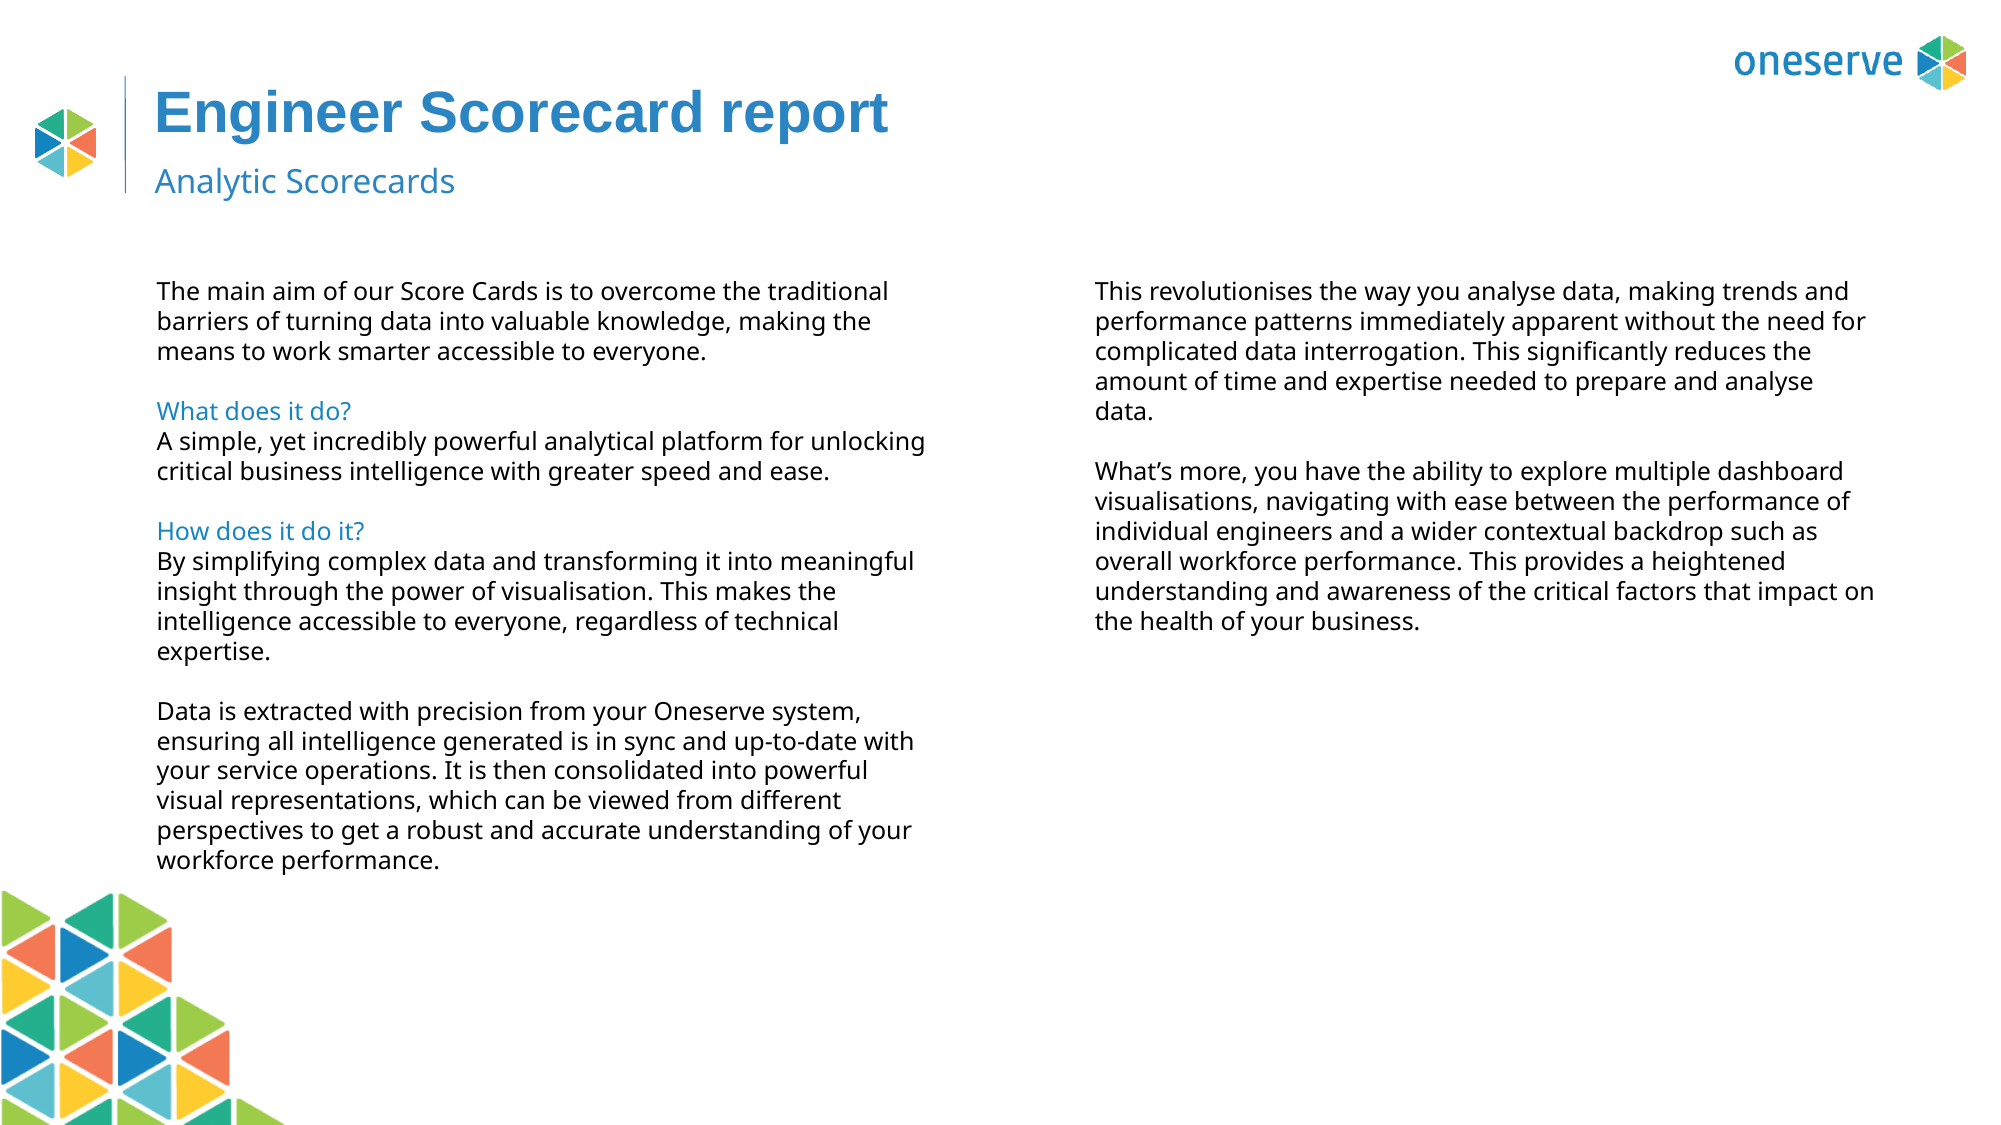

Engineer Scorecard report
Analytic Scorecards
The main aim of our Score Cards is to overcome the traditional barriers of turning data into valuable knowledge, making the means to work smarter accessible to everyone.
What does it do?
A simple, yet incredibly powerful analytical platform for unlocking critical business intelligence with greater speed and ease.
How does it do it?
By simplifying complex data and transforming it into meaningful insight through the power of visualisation. This makes the intelligence accessible to everyone, regardless of technical expertise.
Data is extracted with precision from your Oneserve system, ensuring all intelligence generated is in sync and up-to-date with your service operations. It is then consolidated into powerful visual representations, which can be viewed from different perspectives to get a robust and accurate understanding of your workforce performance.
This revolutionises the way you analyse data, making trends and performance patterns immediately apparent without the need for complicated data interrogation. This significantly reduces the amount of time and expertise needed to prepare and analyse data.
What’s more, you have the ability to explore multiple dashboard visualisations, navigating with ease between the performance of individual engineers and a wider contextual backdrop such as overall workforce performance. This provides a heightened understanding and awareness of the critical factors that impact on the health of your business.